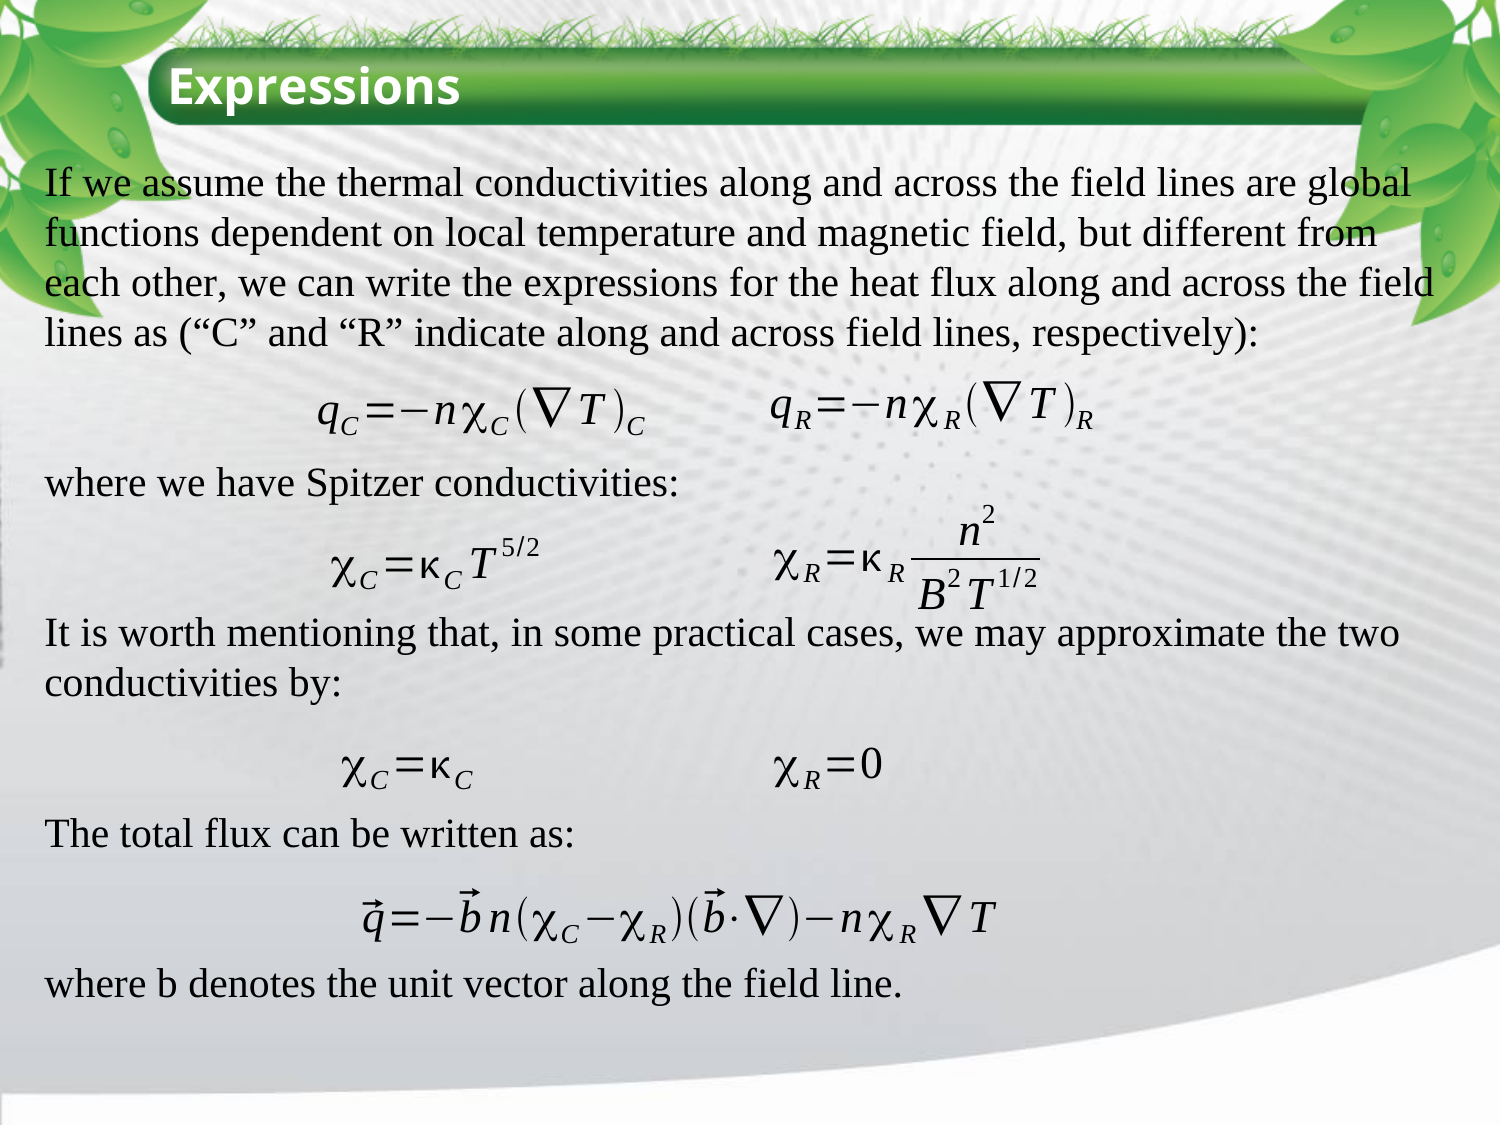

Expressions
If we assume the thermal conductivities along and across the field lines are global
functions dependent on local temperature and magnetic field, but different from
each other, we can write the expressions for the heat flux along and across the field
lines as (“C” and “R” indicate along and across field lines, respectively):
where we have Spitzer conductivities:
It is worth mentioning that, in some practical cases, we may approximate the two
conductivities by:
The total flux can be written as:
where b denotes the unit vector along the field line.